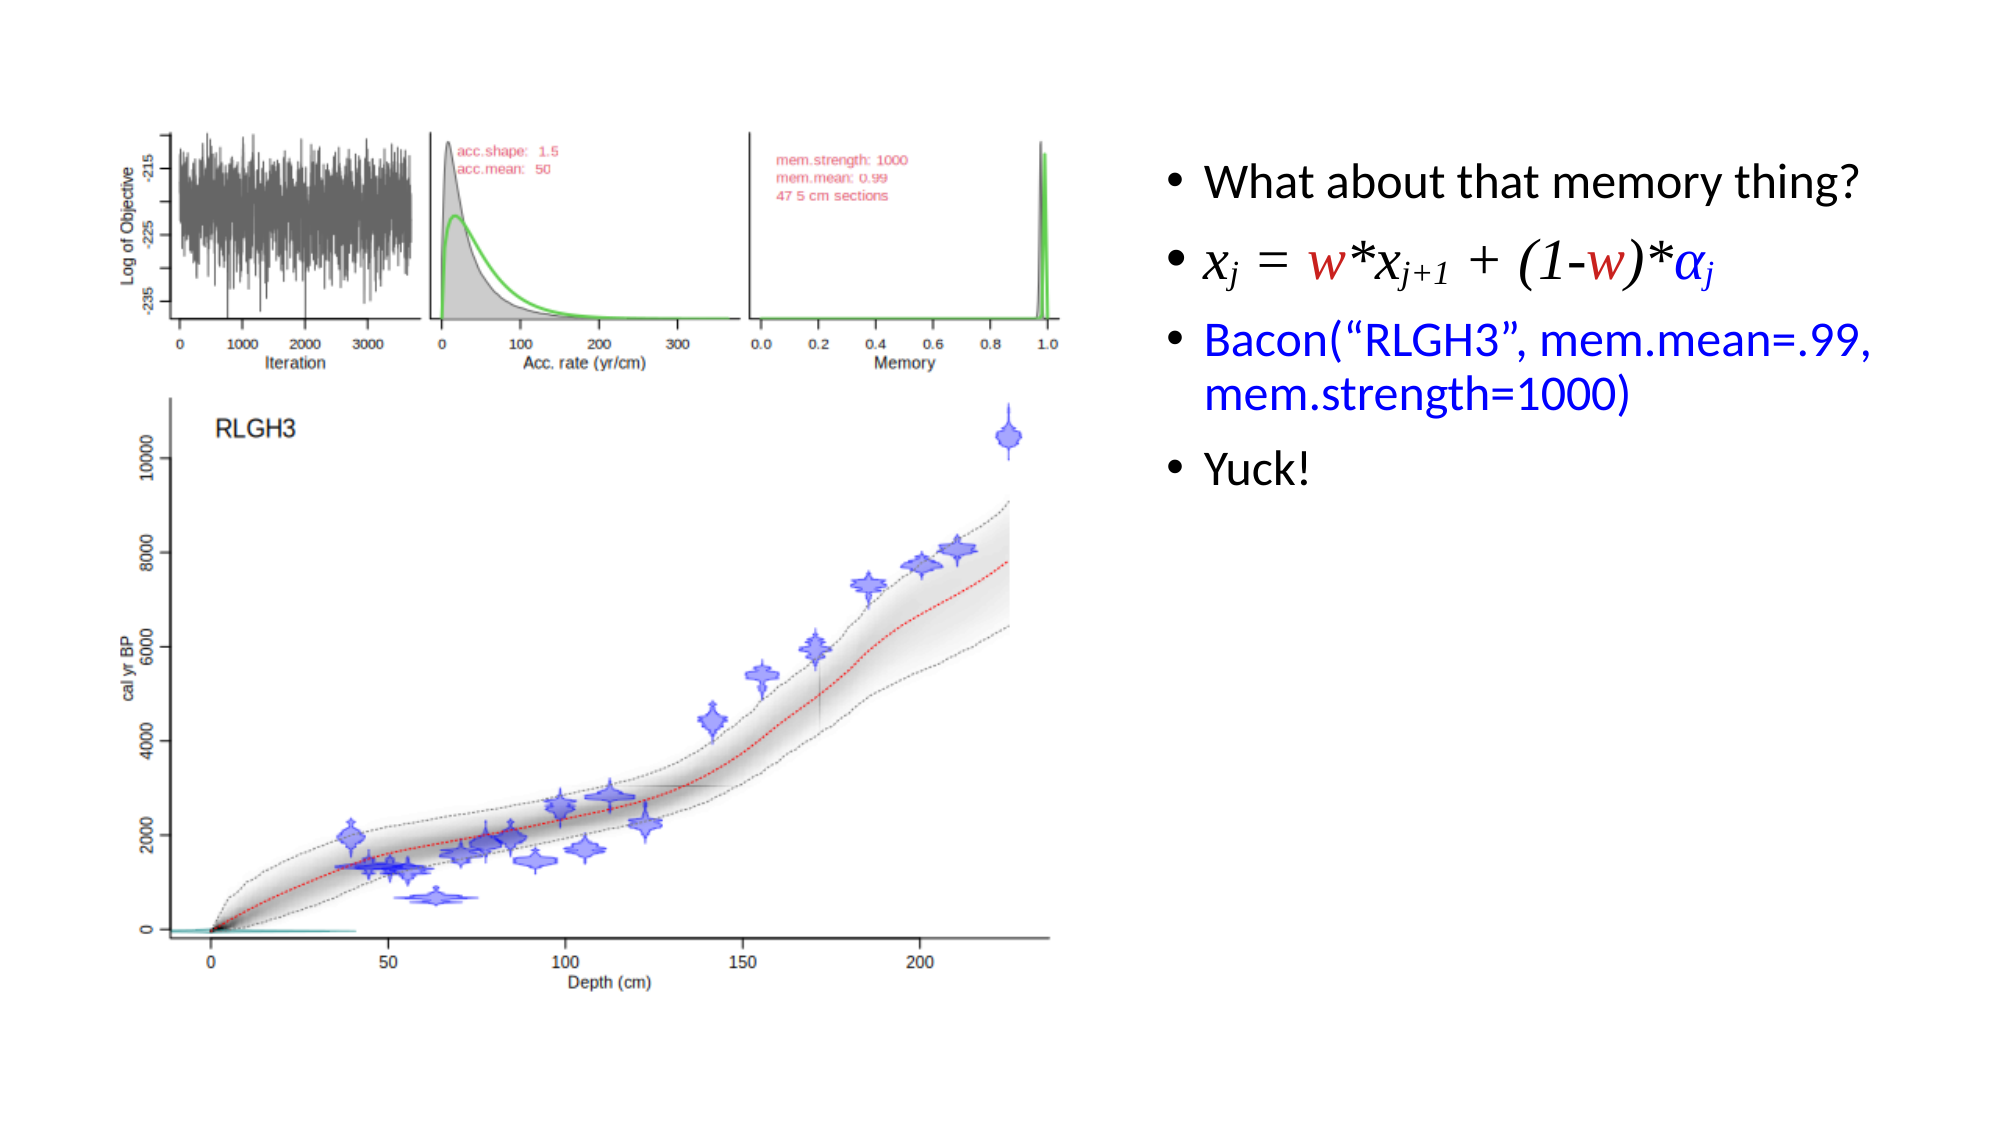

What about that memory thing?
xj = w*xj+1 + (1-w)*αj
Bacon(“RLGH3”, mem.mean=.99, mem.strength=1000)
Yuck!